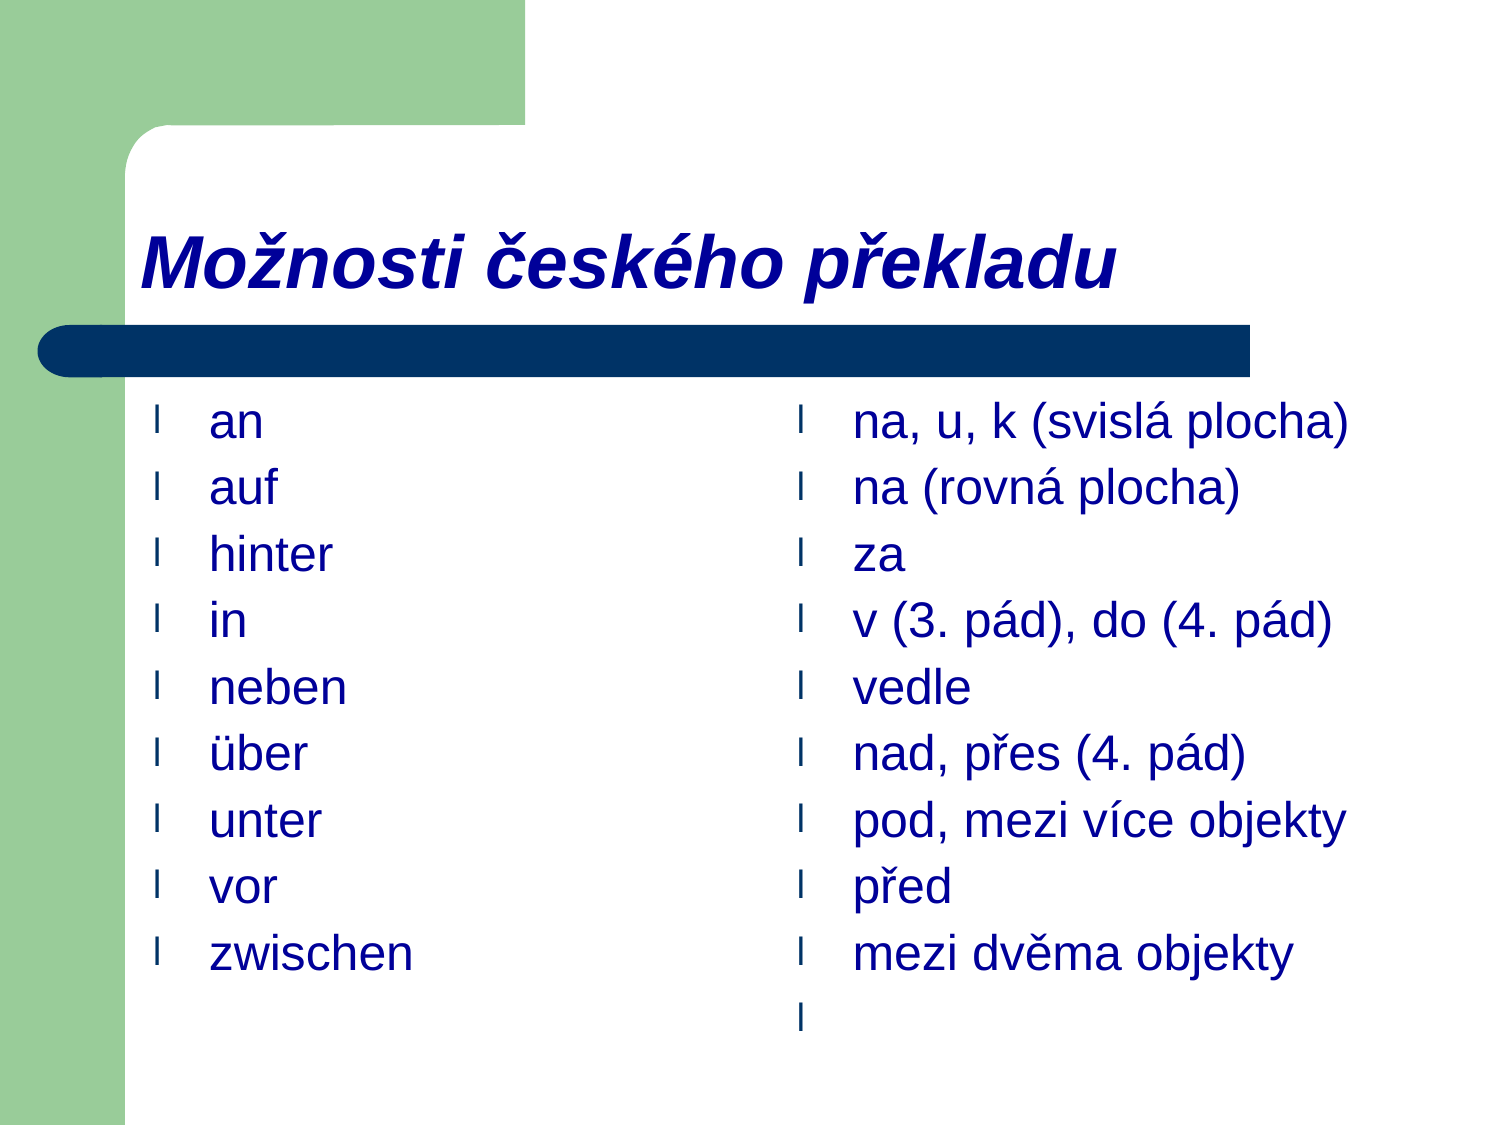

# Možnosti českého překladu
an
auf
hinter
in
neben
über
unter
vor
zwischen
na, u, k (svislá plocha)
na (rovná plocha)
za
v (3. pád), do (4. pád)
vedle
nad, přes (4. pád)
pod, mezi více objekty
před
mezi dvěma objekty